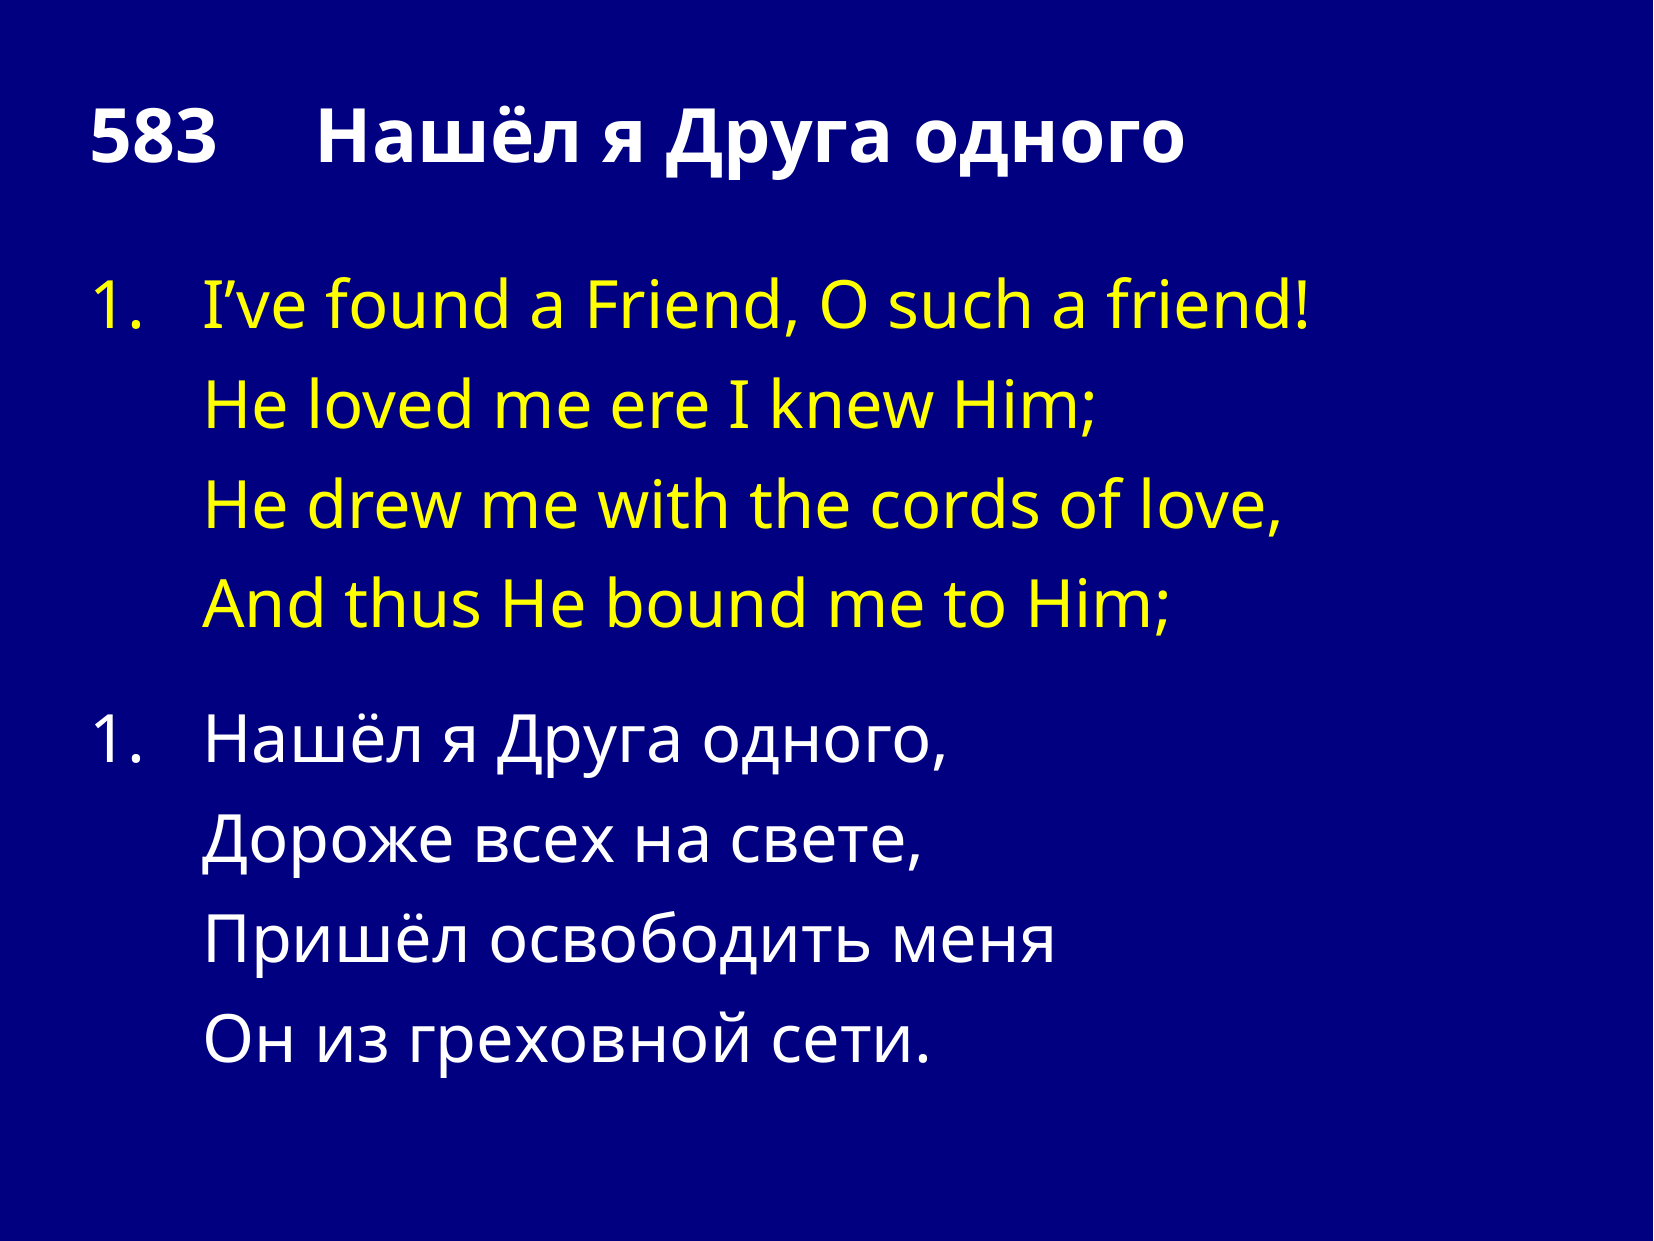

583	Нашёл я Друга одного
1.	I’ve found a Friend, O such a friend!
	He loved me ere I knew Him;
	He drew me with the cords of love,
	And thus He bound me to Him;
1.	Нашёл я Друга одного,
	Дороже всех на свете,
	Пришёл освободить меня
	Он из греховной сети.